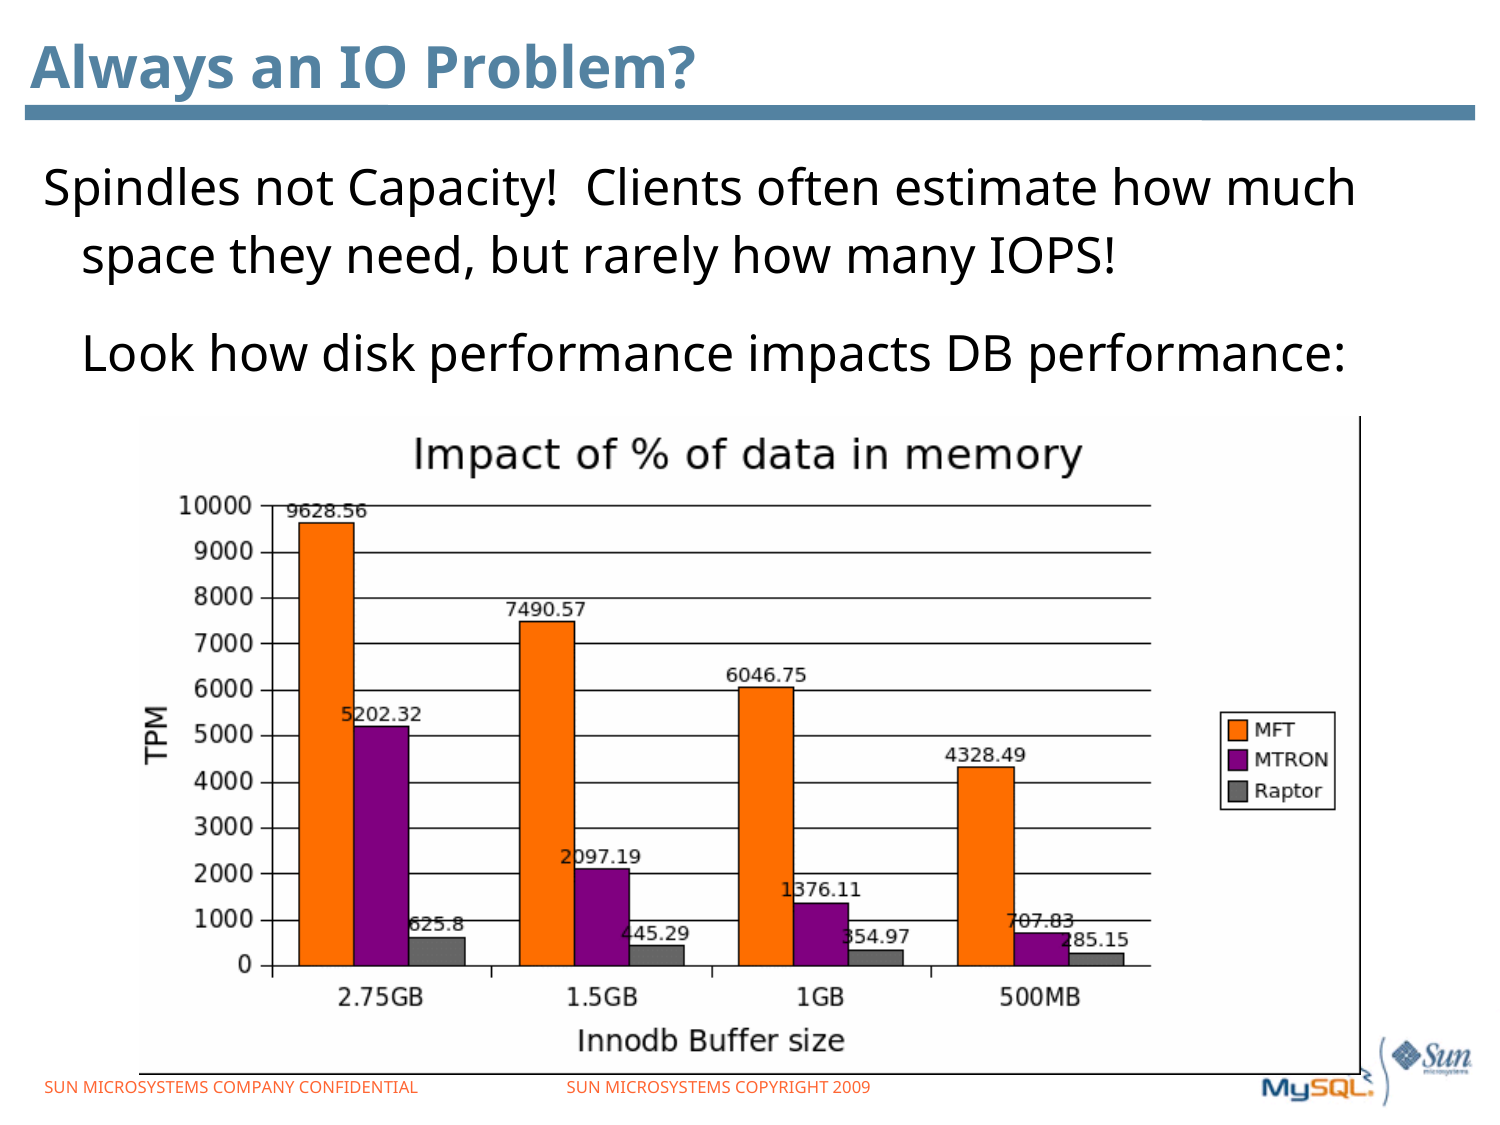

# Always an IO Problem?
Spindles not Capacity! Clients often estimate how much space they need, but rarely how many IOPS!
	Look how disk performance impacts DB performance: